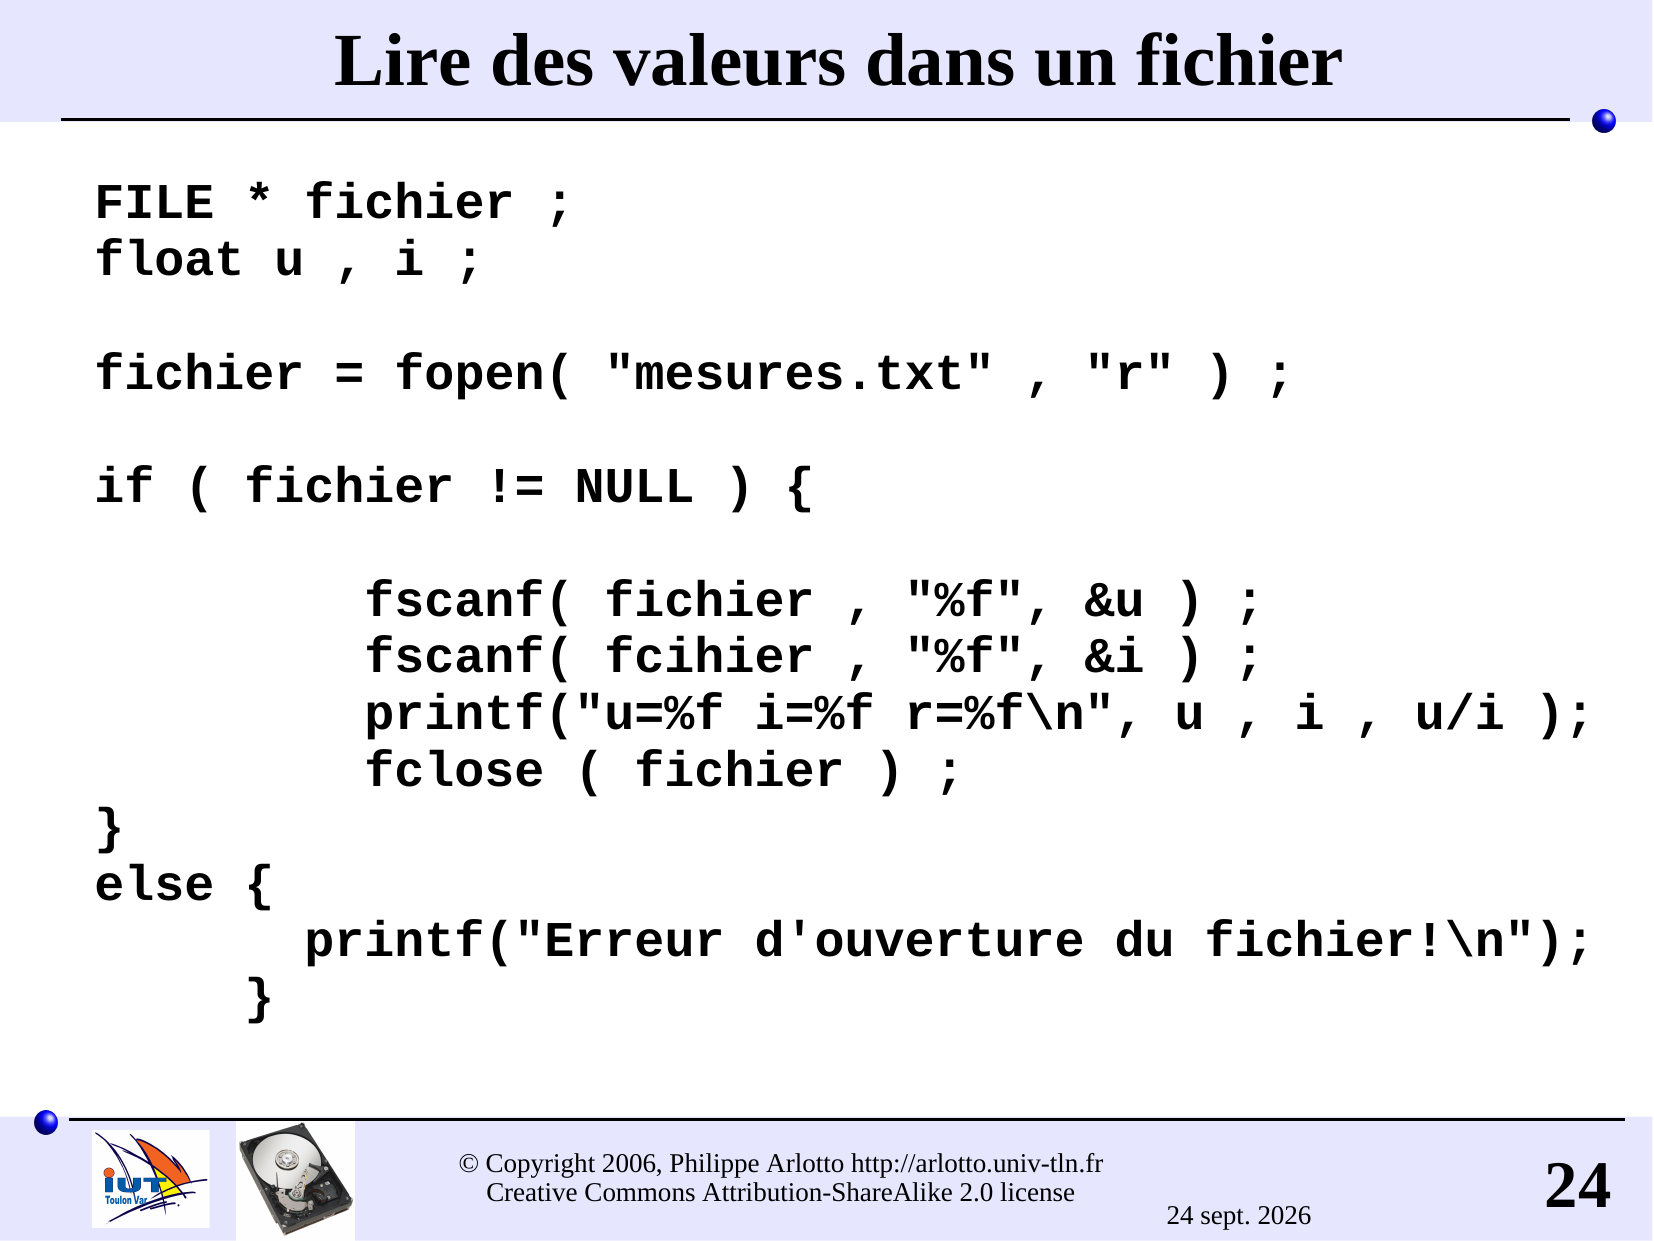

# Lire des valeurs dans un fichier
FILE * fichier ;
float u , i ;
fichier = fopen( "mesures.txt" , "r" ) ;
if ( fichier != NULL ) {
 fscanf( fichier , "%f", &u ) ;
 fscanf( fcihier , "%f", &i ) ;
 printf("u=%f i=%f r=%f\n", u , i , u/i );
 fclose ( fichier ) ;
}
else {
 printf("Erreur d'ouverture du fichier!\n");
 }